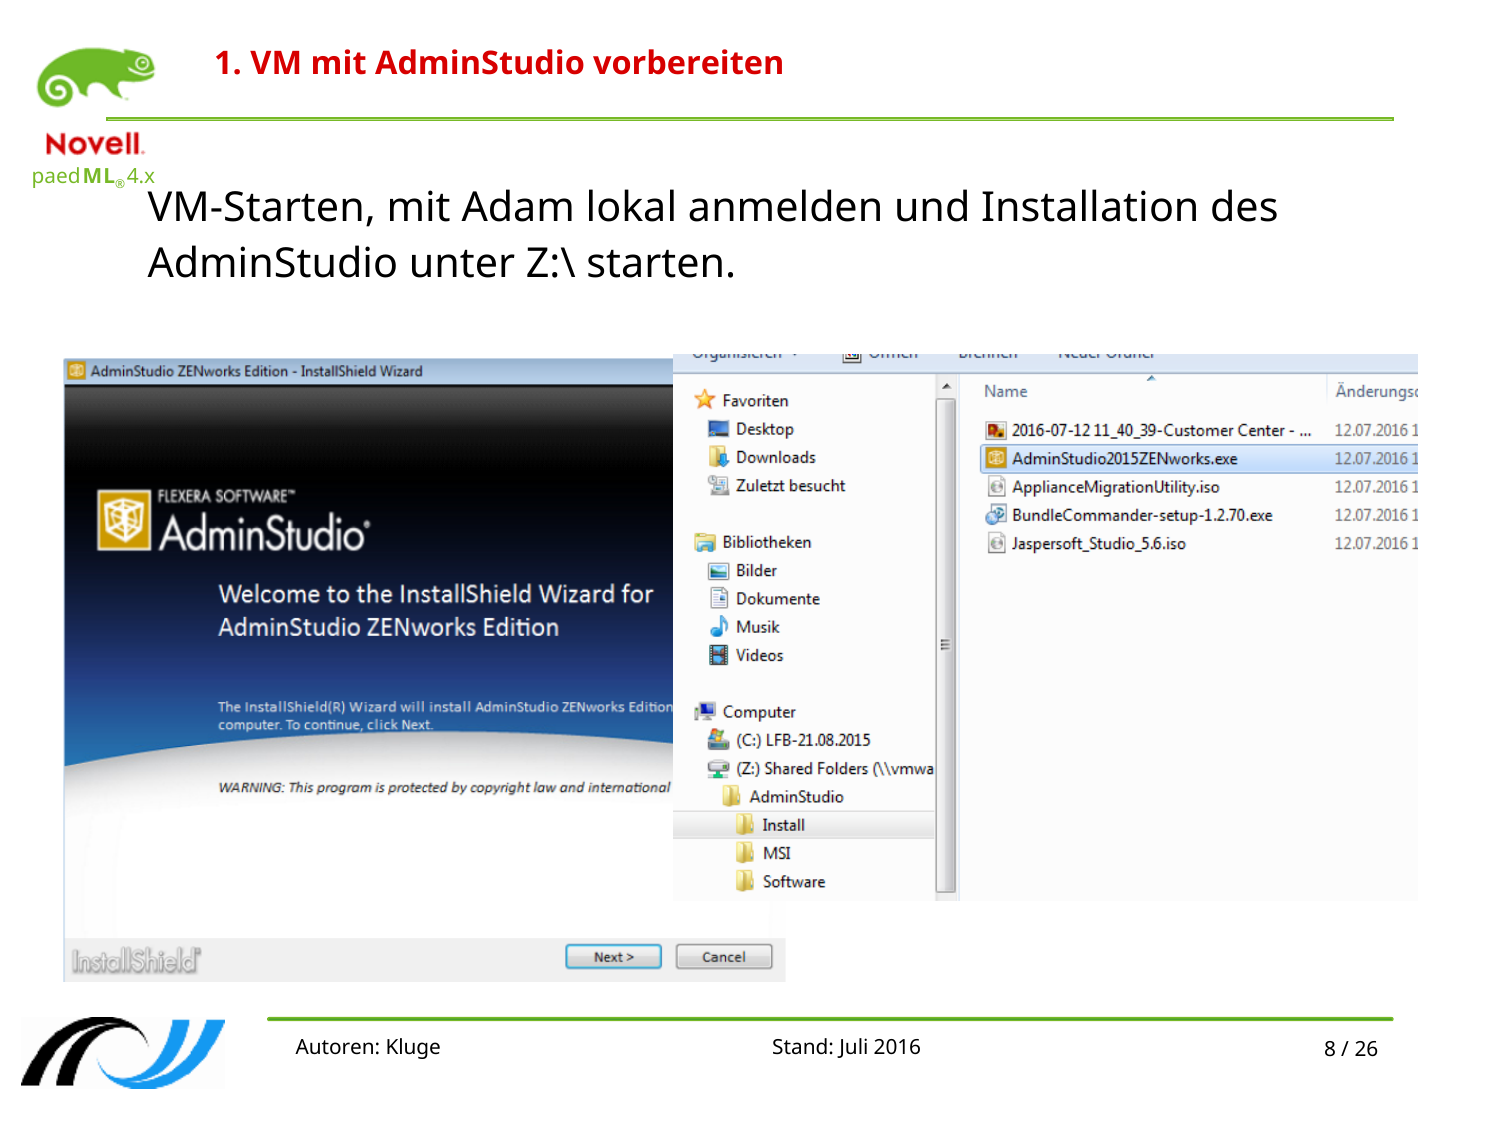

# 1. VM mit AdminStudio vorbereiten
VM-Starten, mit Adam lokal anmelden und Installation des AdminStudio unter Z:\ starten.
Autoren: Kluge
Juli 2016
8